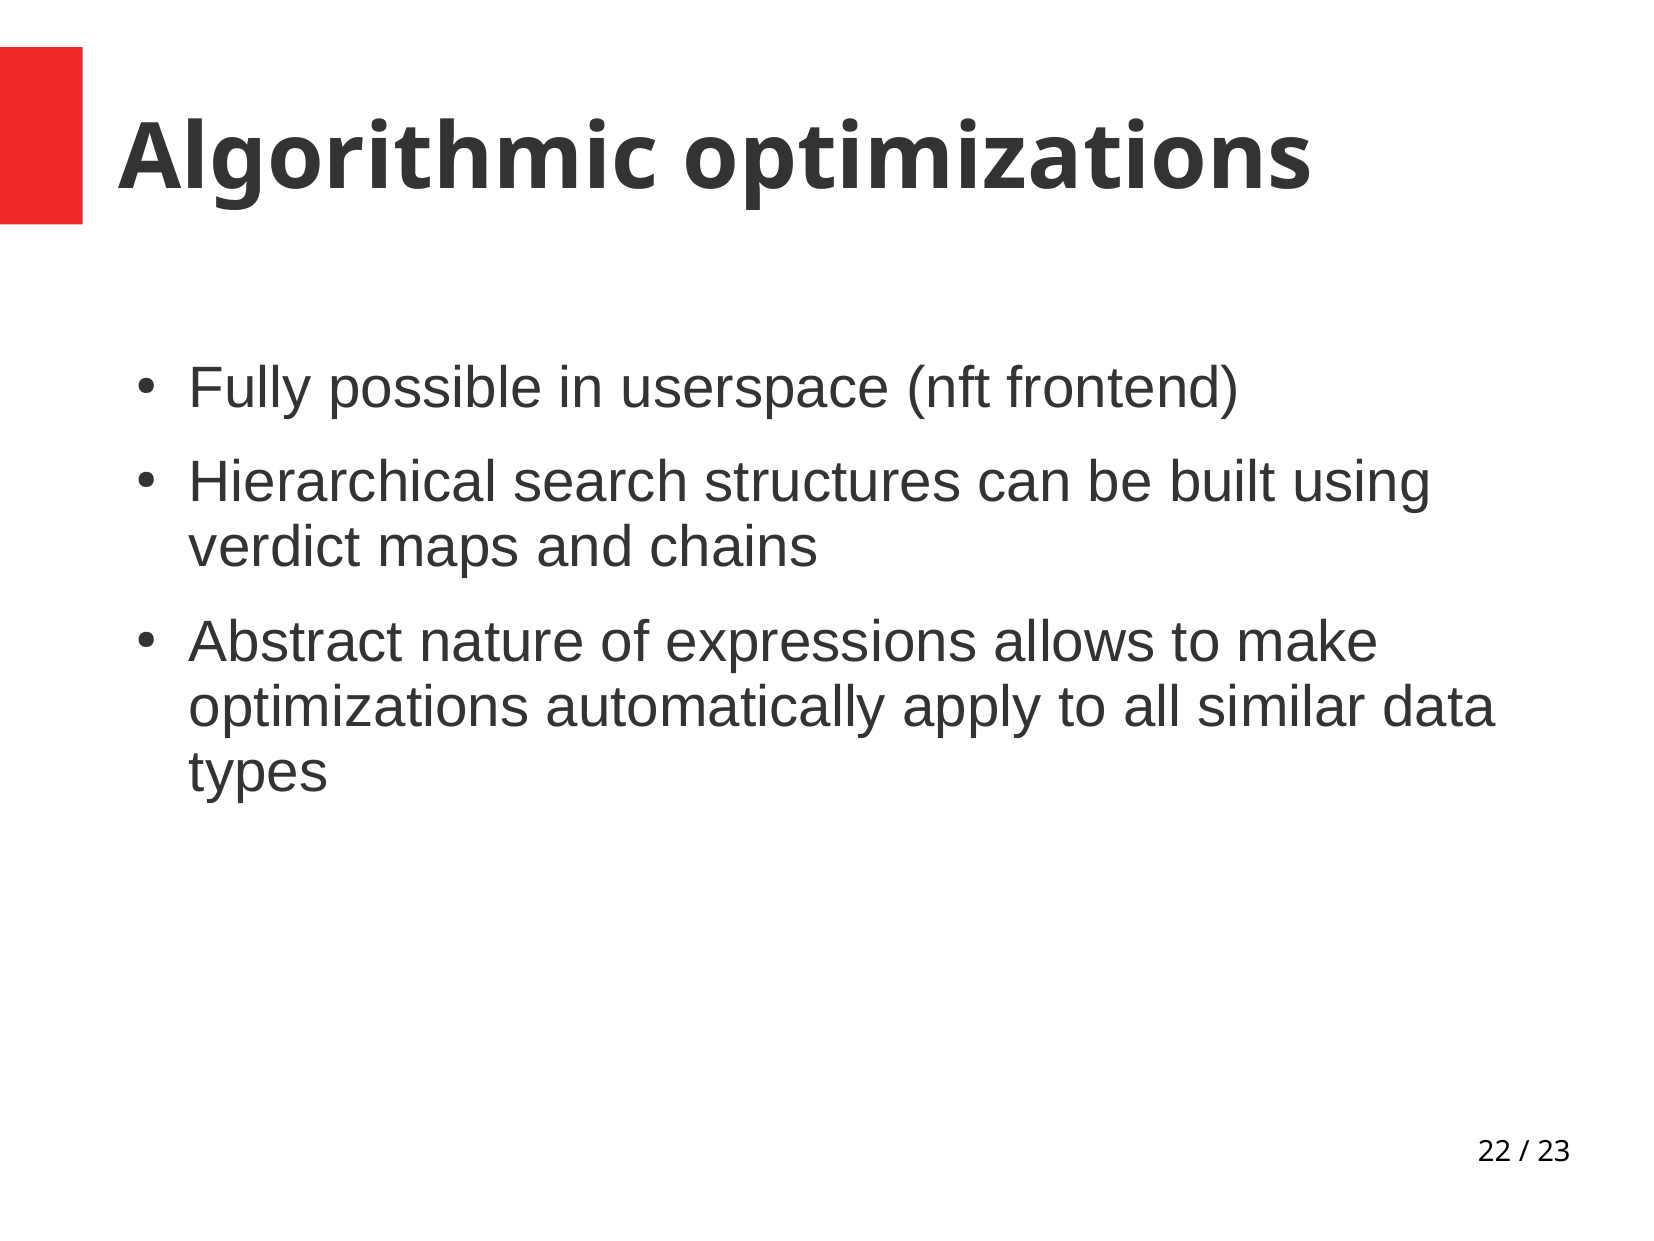

# Algorithmic optimizations
Fully possible in userspace (nft frontend)
Hierarchical search structures can be built using verdict maps and chains
Abstract nature of expressions allows to make optimizations automatically apply to all similar data types
22